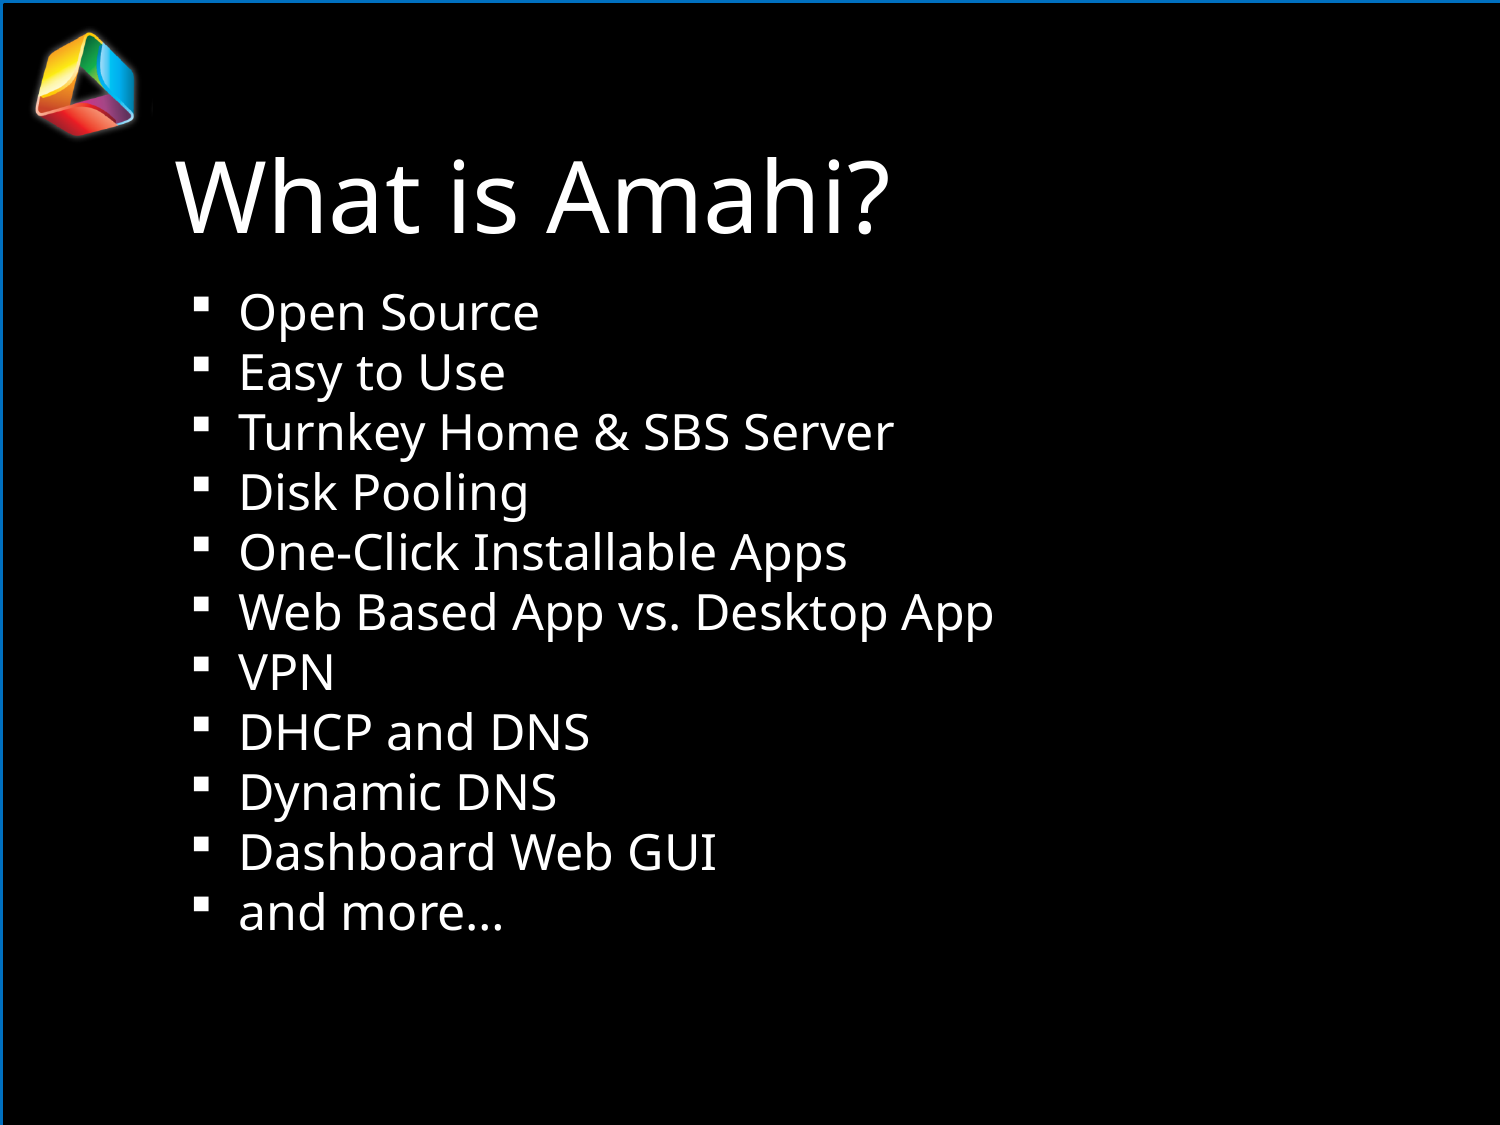

What is Amahi?
 Open Source
 Easy to Use
 Turnkey Home & SBS Server
 Disk Pooling
 One-Click Installable Apps
 Web Based App vs. Desktop App
 VPN
 DHCP and DNS
 Dynamic DNS
 Dashboard Web GUI
 and more…
# What is Amahi?